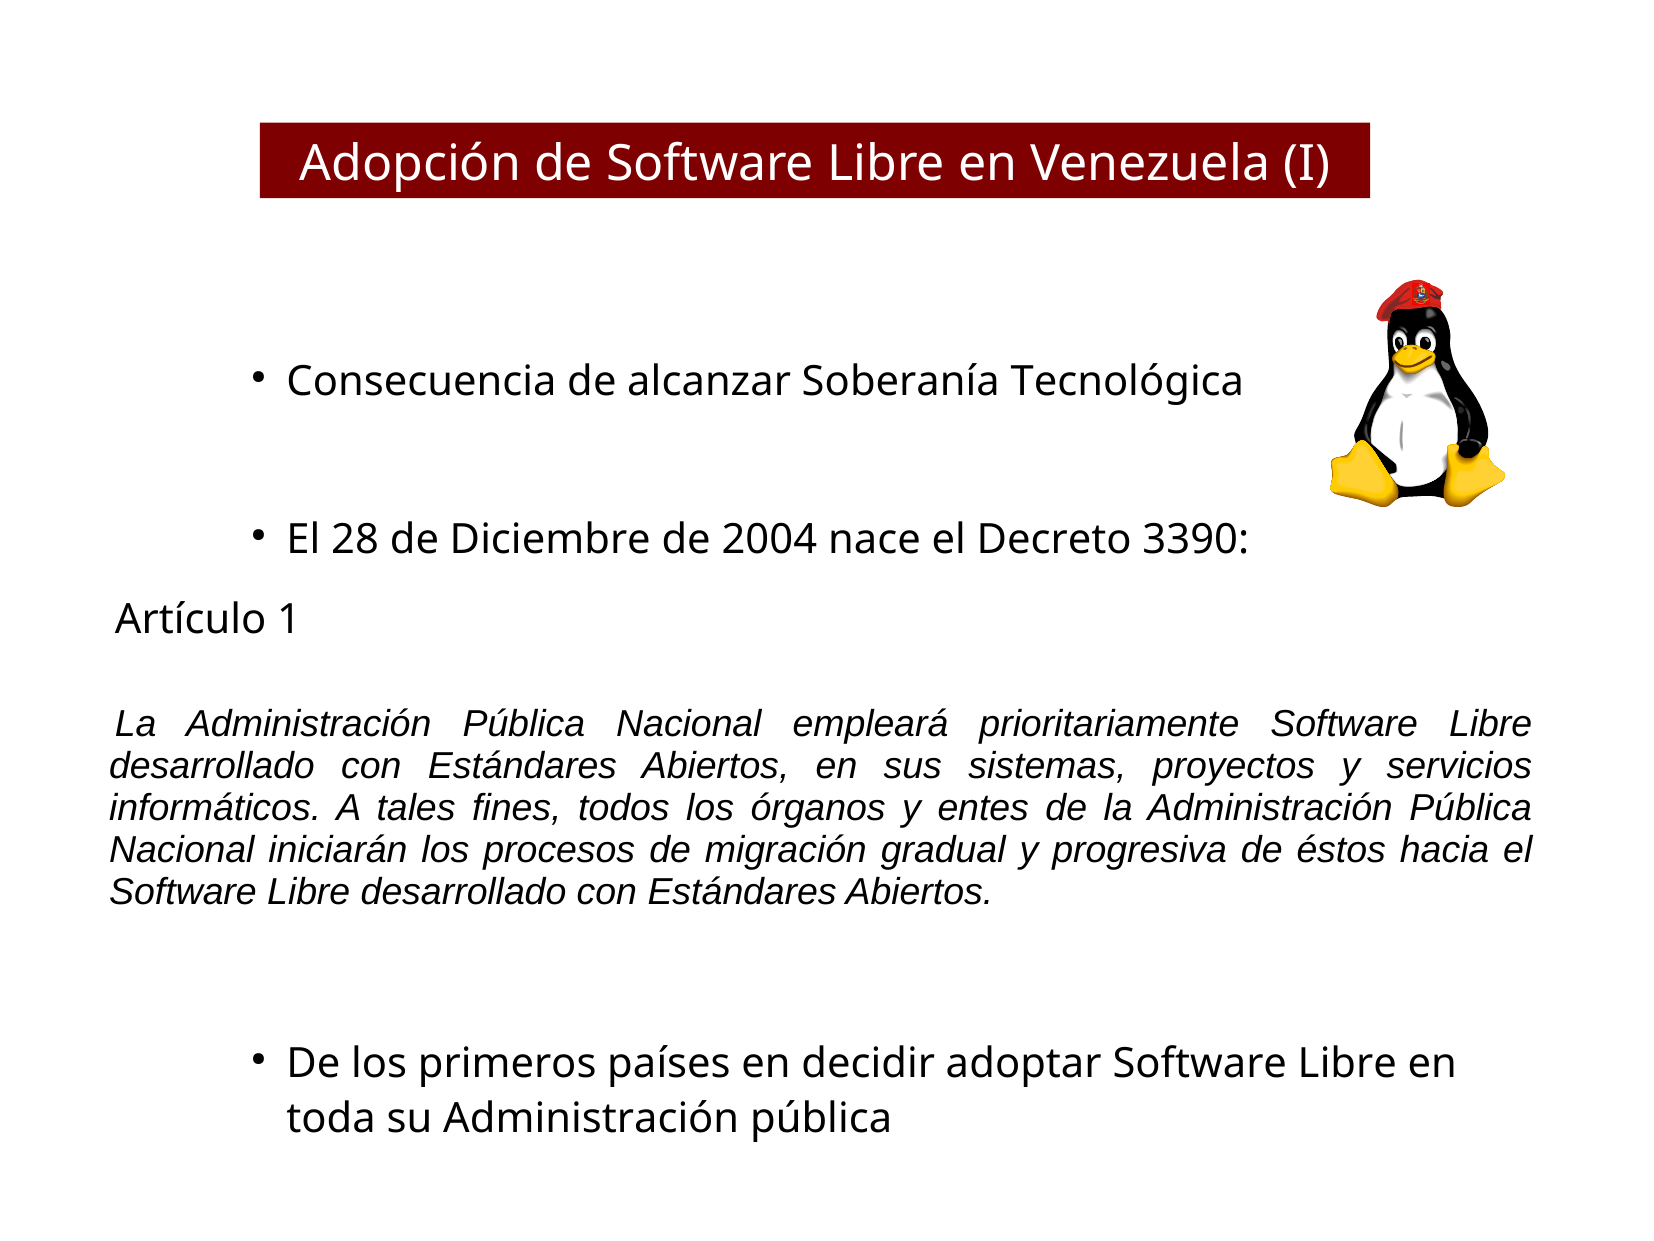

Adopción de Software Libre en Venezuela (I)
Consecuencia de alcanzar Soberanía Tecnológica
El 28 de Diciembre de 2004 nace el Decreto 3390:
	Artículo 1
	La Administración Pública Nacional empleará prioritariamente Software Libre desarrollado con Estándares Abiertos, en sus sistemas, proyectos y servicios informáticos. A tales fines, todos los órganos y entes de la Administración Pública Nacional iniciarán los procesos de migración gradual y progresiva de éstos hacia el Software Libre desarrollado con Estándares Abiertos.
De los primeros países en decidir adoptar Software Libre en toda su Administración pública